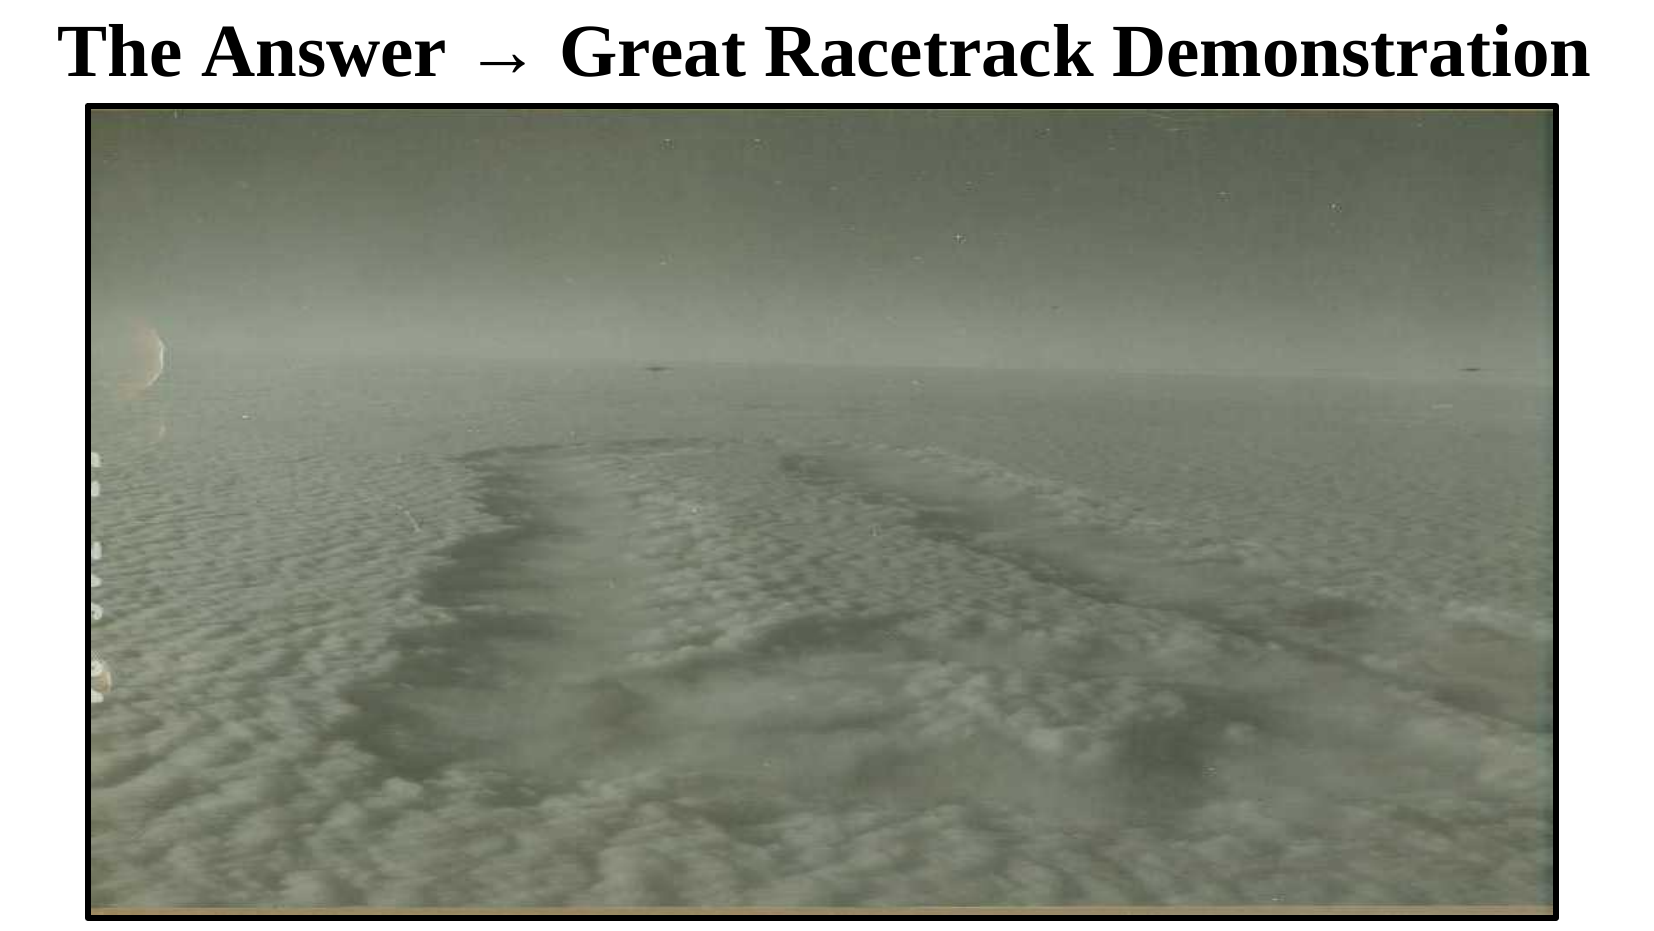

# The Answer → Great Racetrack Demonstration